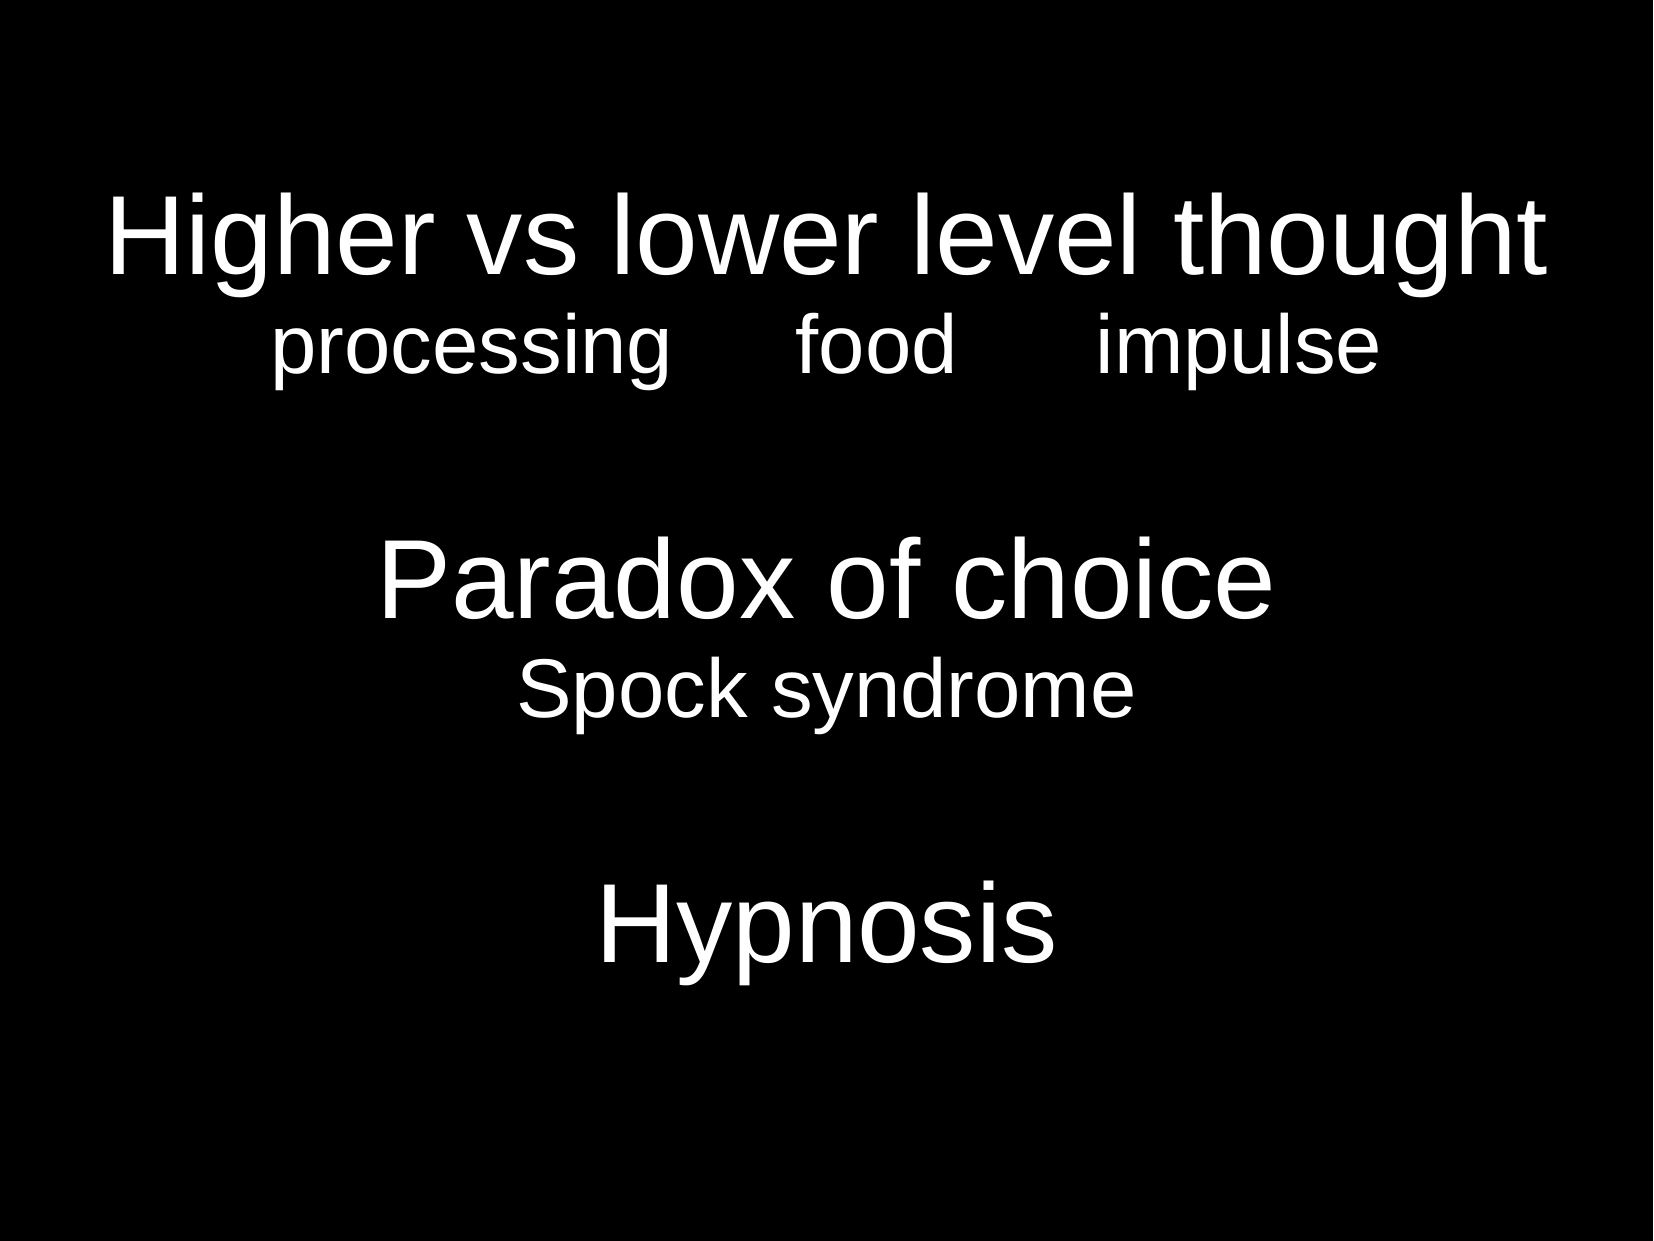

# Higher vs lower level thought
processing		food		impulse
Paradox of choice
Spock syndrome
Hypnosis